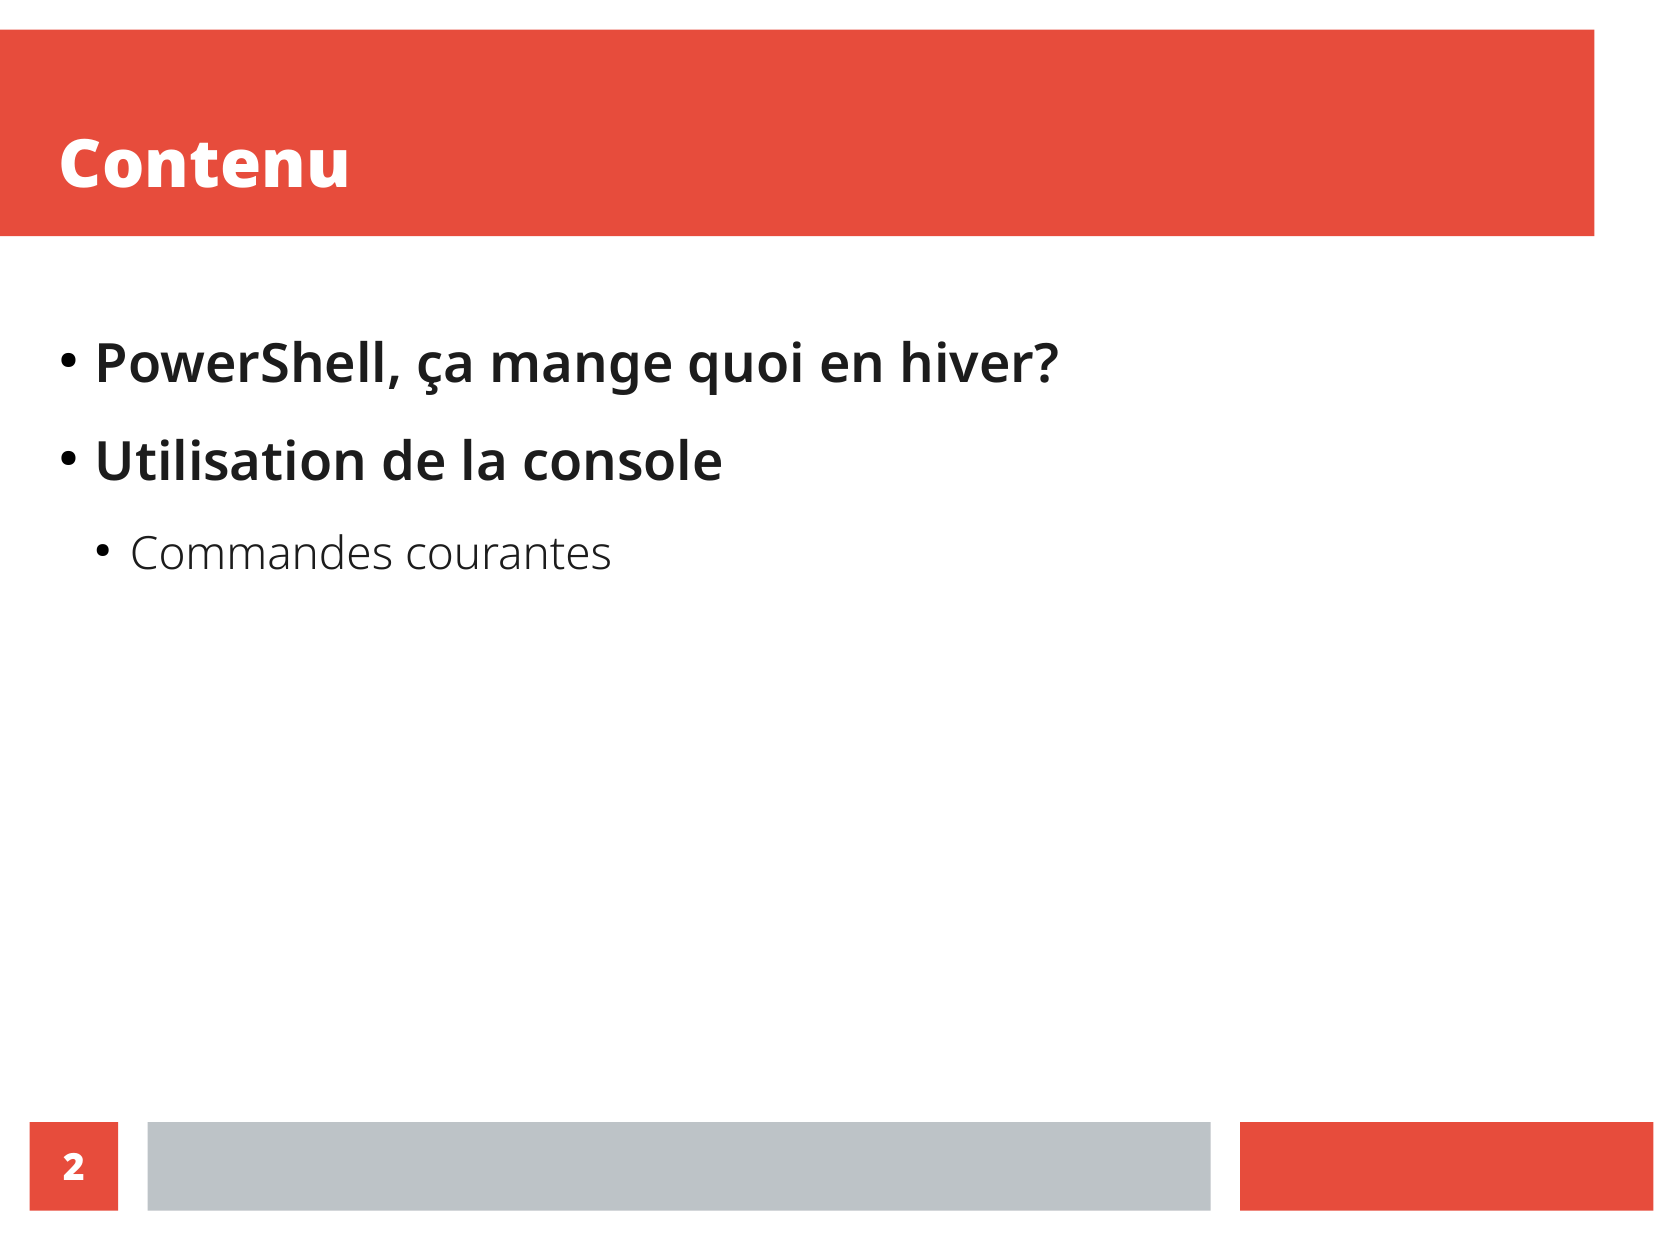

# Contenu
PowerShell, ça mange quoi en hiver?
Utilisation de la console
Commandes courantes
2